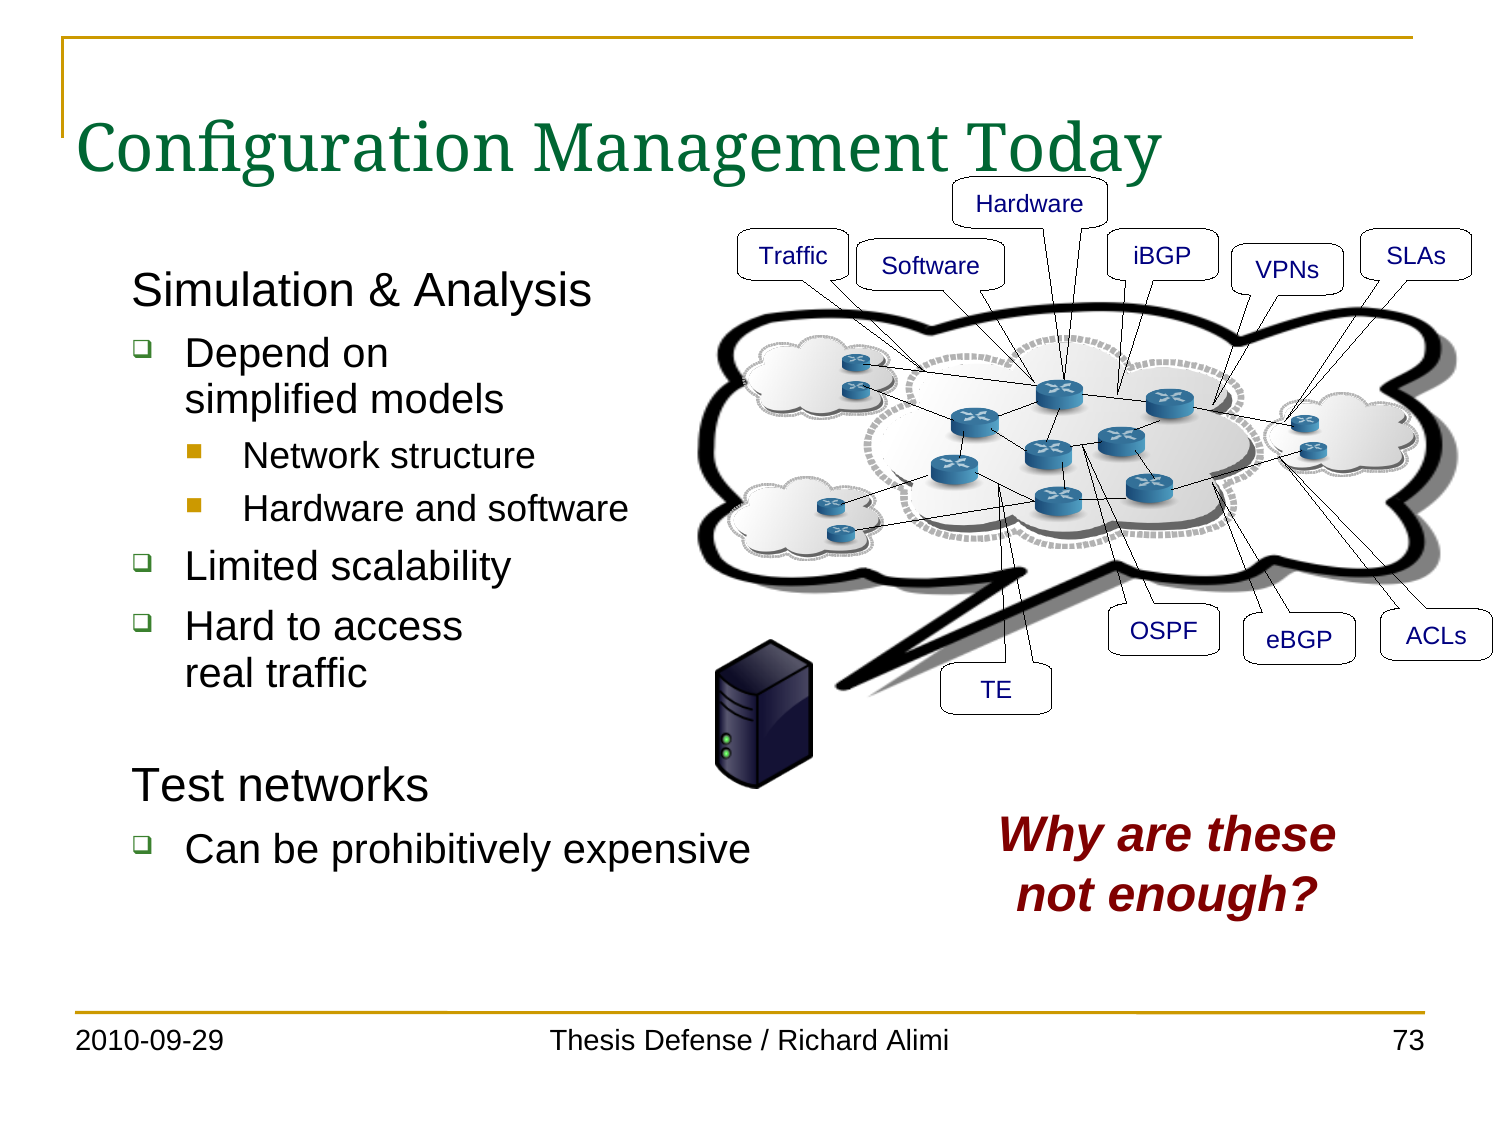

# Configuration Management Today
Hardware
Traffic
iBGP
SLAs
Software
VPNs
OSPF
ACLs
eBGP
TE
Simulation & Analysis
Depend on
simplified models
Network structure
Hardware and software
Limited scalability
Hard to access
real traffic
Test networks
Can be prohibitively expensive
Why are these
not enough?
2010-09-29
Thesis Defense / Richard Alimi
73